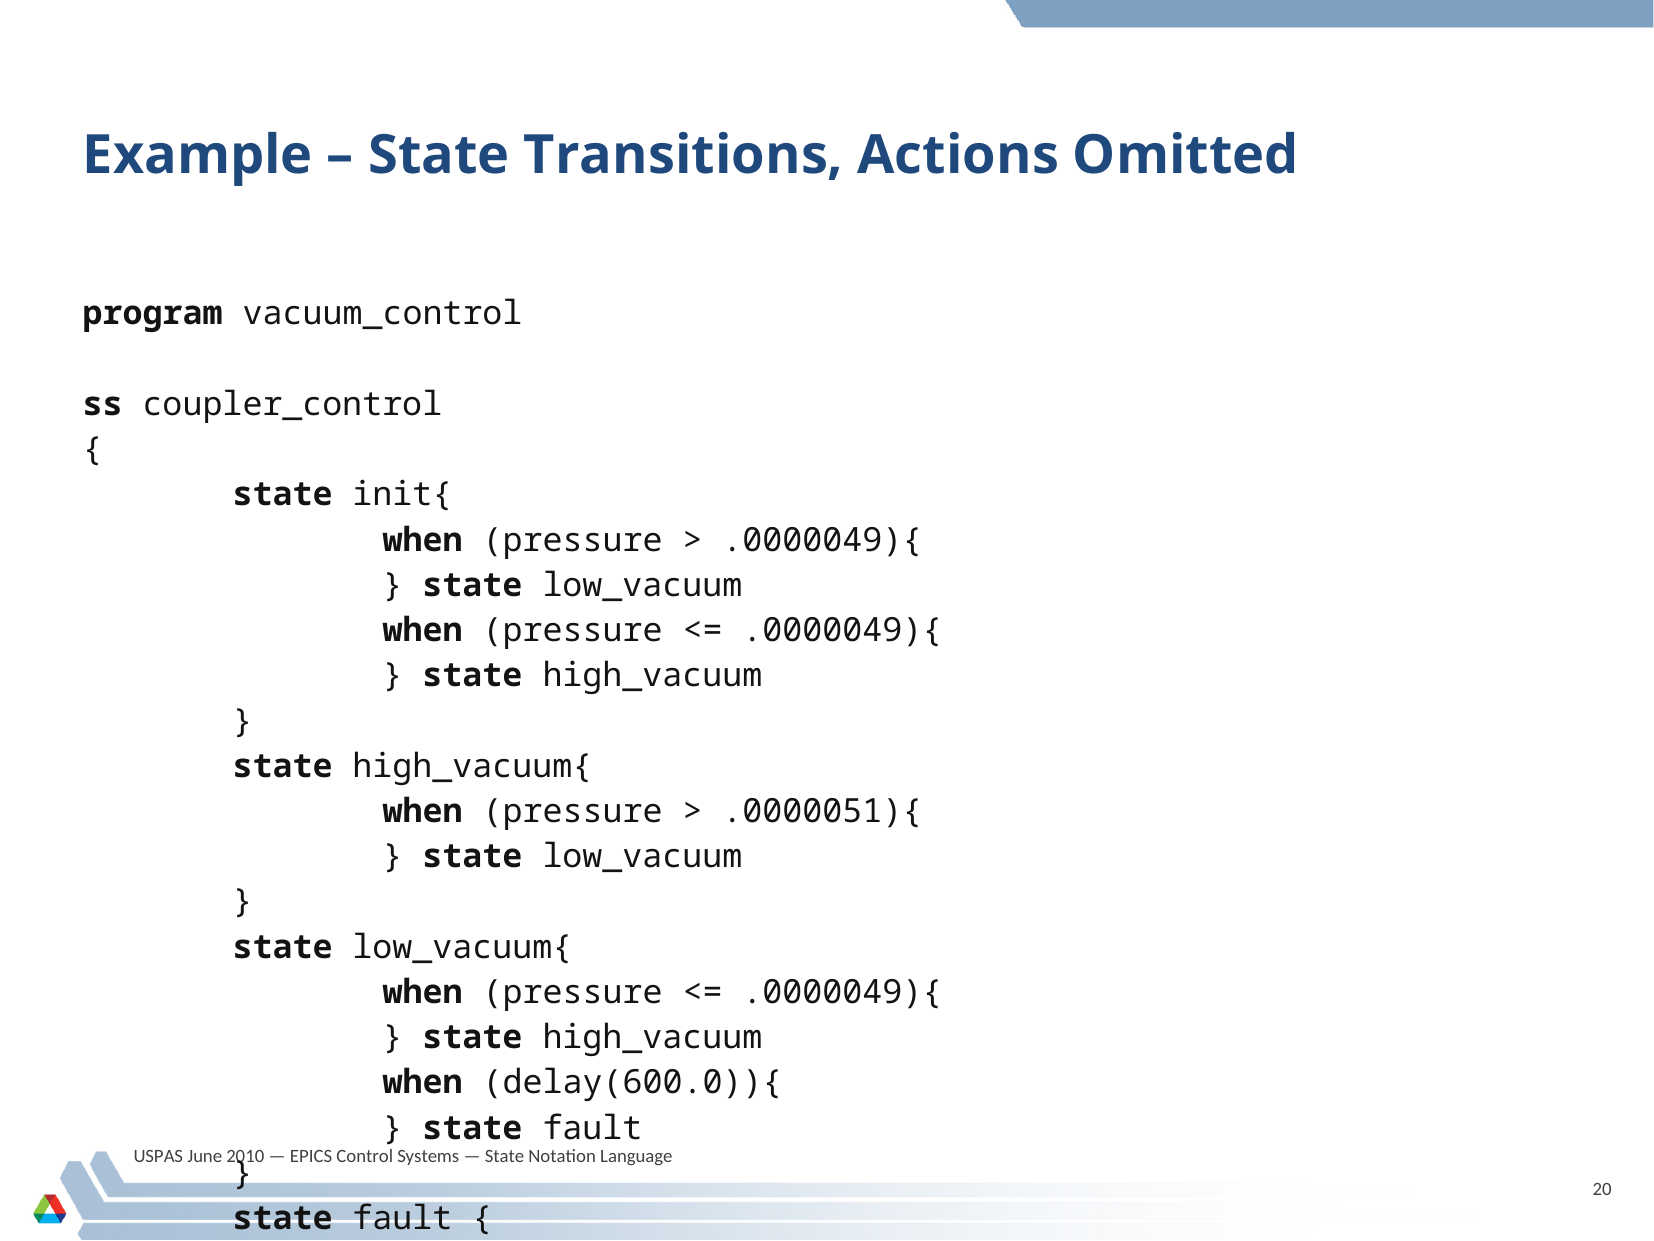

# Example – State Transitions, Actions Omitted
program vacuum_control
ss coupler_control
{
	state init{
		when (pressure > .0000049){
		} state low_vacuum
		when (pressure <= .0000049){
		} state high_vacuum
	}
	state high_vacuum{
		when (pressure > .0000051){
		} state low_vacuum
	}
	state low_vacuum{
		when (pressure <= .0000049){
		} state high_vacuum
		when (delay(600.0)){
		} state fault
	}
	state fault {
	}
}
USPAS June 2010 — EPICS Control Systems — State Notation Language
20